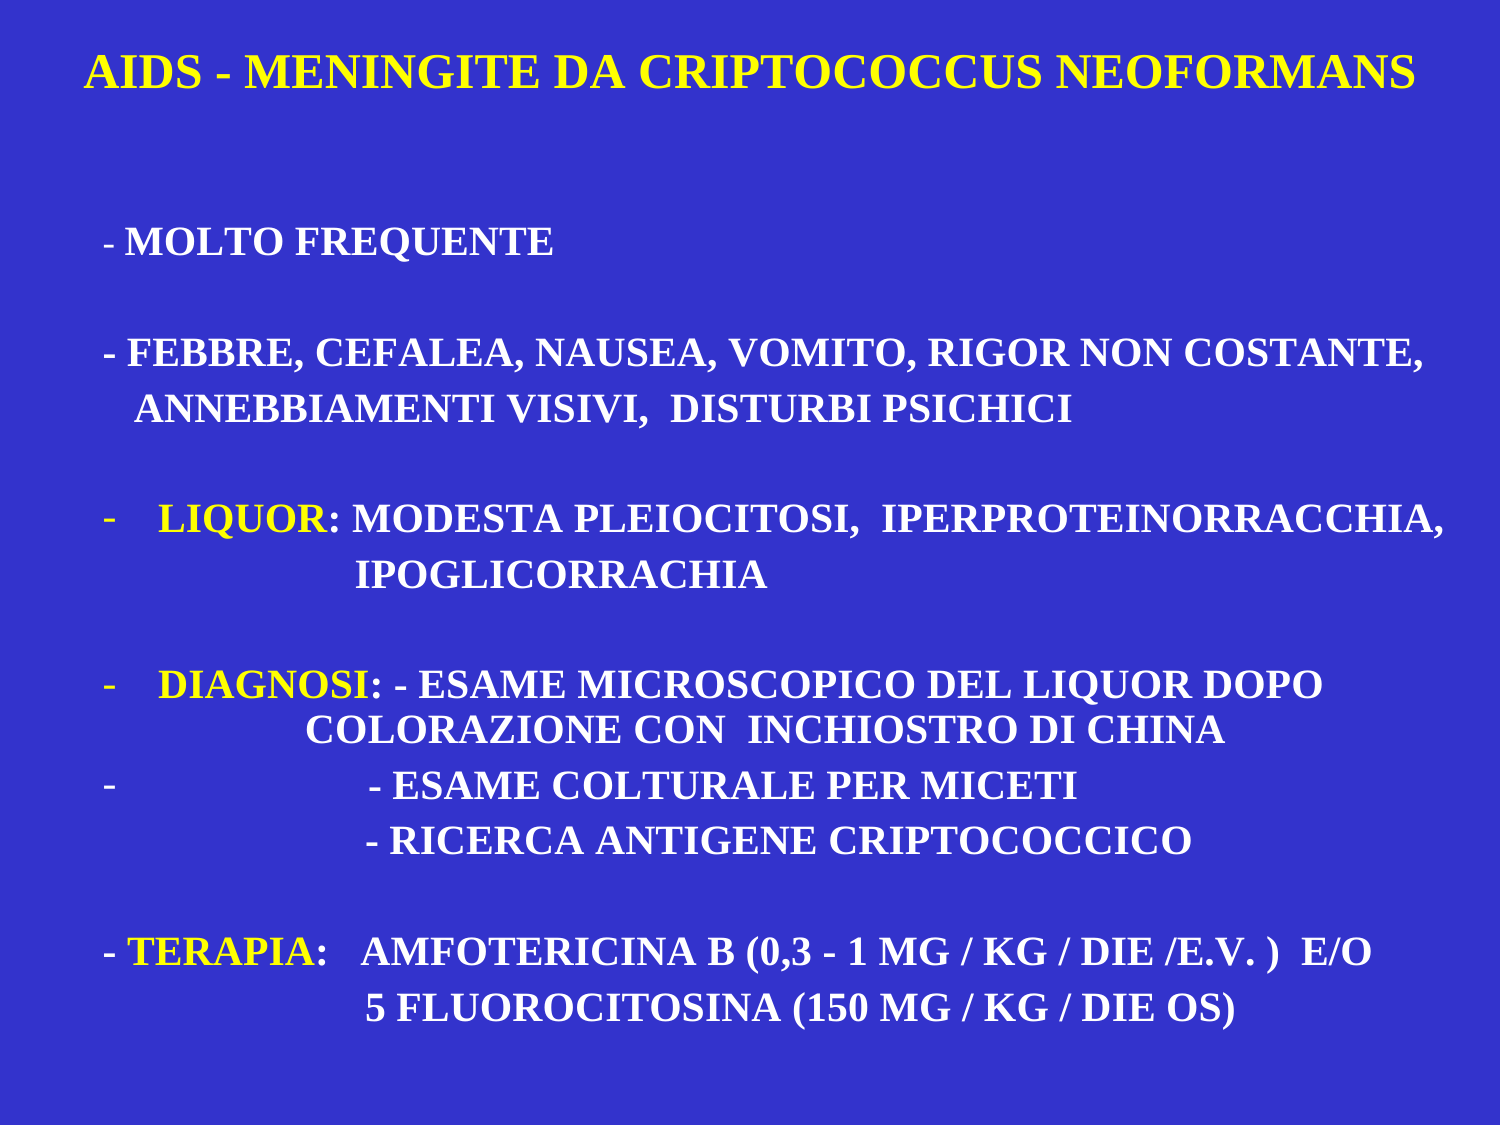

AIDS - MENINGITE DA CRIPTOCOCCUS NEOFORMANS
- MOLTO FREQUENTE
- FEBBRE, CEFALEA, NAUSEA, VOMITO, RIGOR NON COSTANTE,
 ANNEBBIAMENTI VISIVI, DISTURBI PSICHICI
LIQUOR: MODESTA PLEIOCITOSI, IPERPROTEINORRACCHIA,
 IPOGLICORRACHIA
DIAGNOSI: - ESAME MICROSCOPICO DEL LIQUOR DOPO COLORAZIONE CON INCHIOSTRO DI CHINA
 - ESAME COLTURALE PER MICETI
 - RICERCA ANTIGENE CRIPTOCOCCICO
- TERAPIA: AMFOTERICINA B (0,3 - 1 MG / KG / DIE /E.V. ) E/O
 5 FLUOROCITOSINA (150 MG / KG / DIE OS)